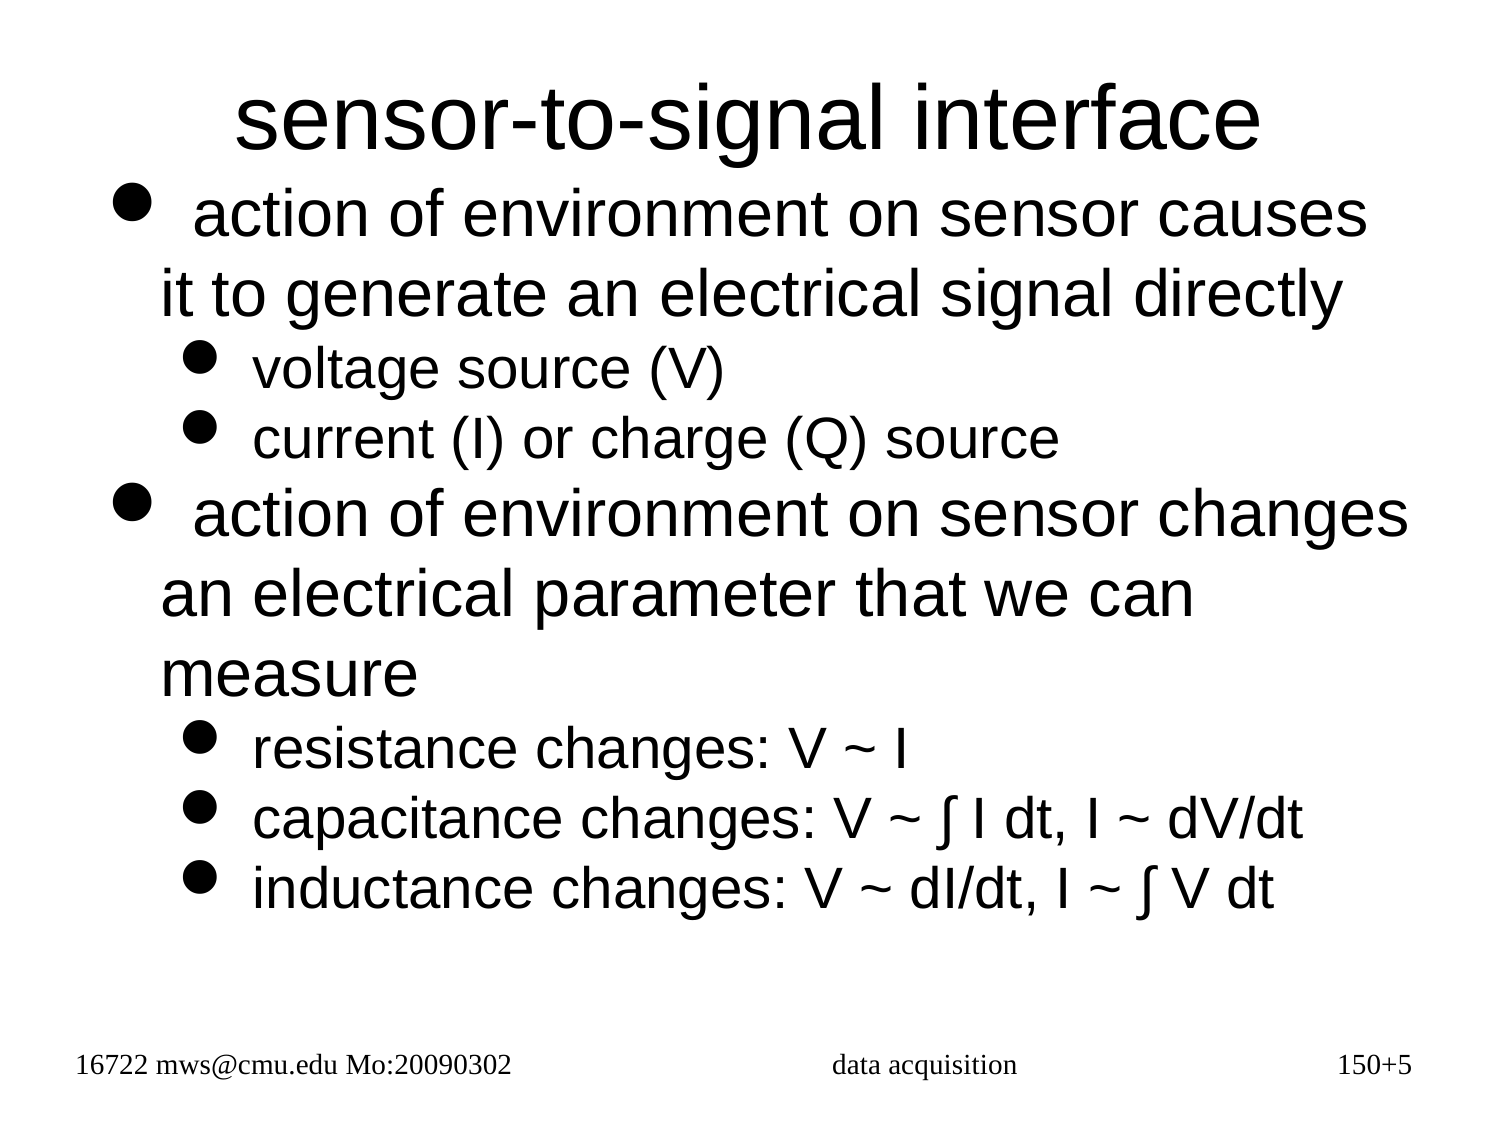

sensor-to-signal interface
 action of environment on sensor causes
it to generate an electrical signal directly
 voltage source (V)
 current (I) or charge (Q) source
 action of environment on sensor changes an electrical parameter that we can measure
 resistance changes: V ~ I
 capacitance changes: V ~ ∫ I dt, I ~ dV/dt
 inductance changes: V ~ dI/dt, I ~ ∫ V dt
16722 mws@cmu.edu Mo:20090302
data acquisition
5